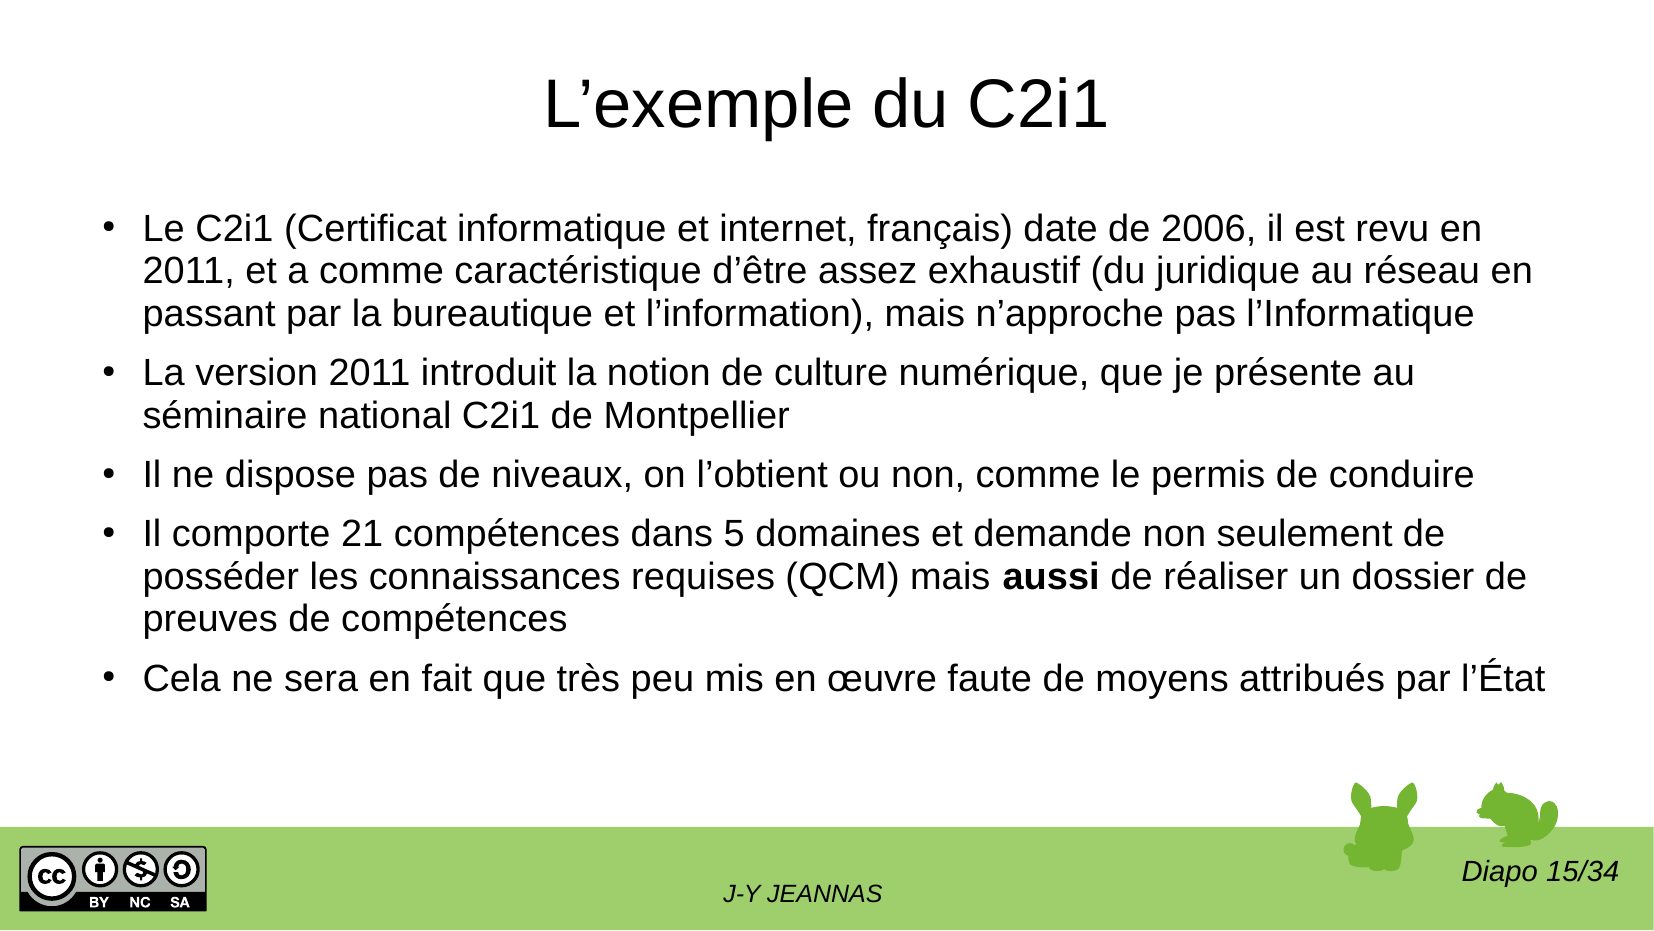

# L’exemple du C2i1
Le C2i1 (Certificat informatique et internet, français) date de 2006, il est revu en 2011, et a comme caractéristique d’être assez exhaustif (du juridique au réseau en passant par la bureautique et l’information), mais n’approche pas l’Informatique
La version 2011 introduit la notion de culture numérique, que je présente au séminaire national C2i1 de Montpellier
Il ne dispose pas de niveaux, on l’obtient ou non, comme le permis de conduire
Il comporte 21 compétences dans 5 domaines et demande non seulement de posséder les connaissances requises (QCM) mais aussi de réaliser un dossier de preuves de compétences
Cela ne sera en fait que très peu mis en œuvre faute de moyens attribués par l’État